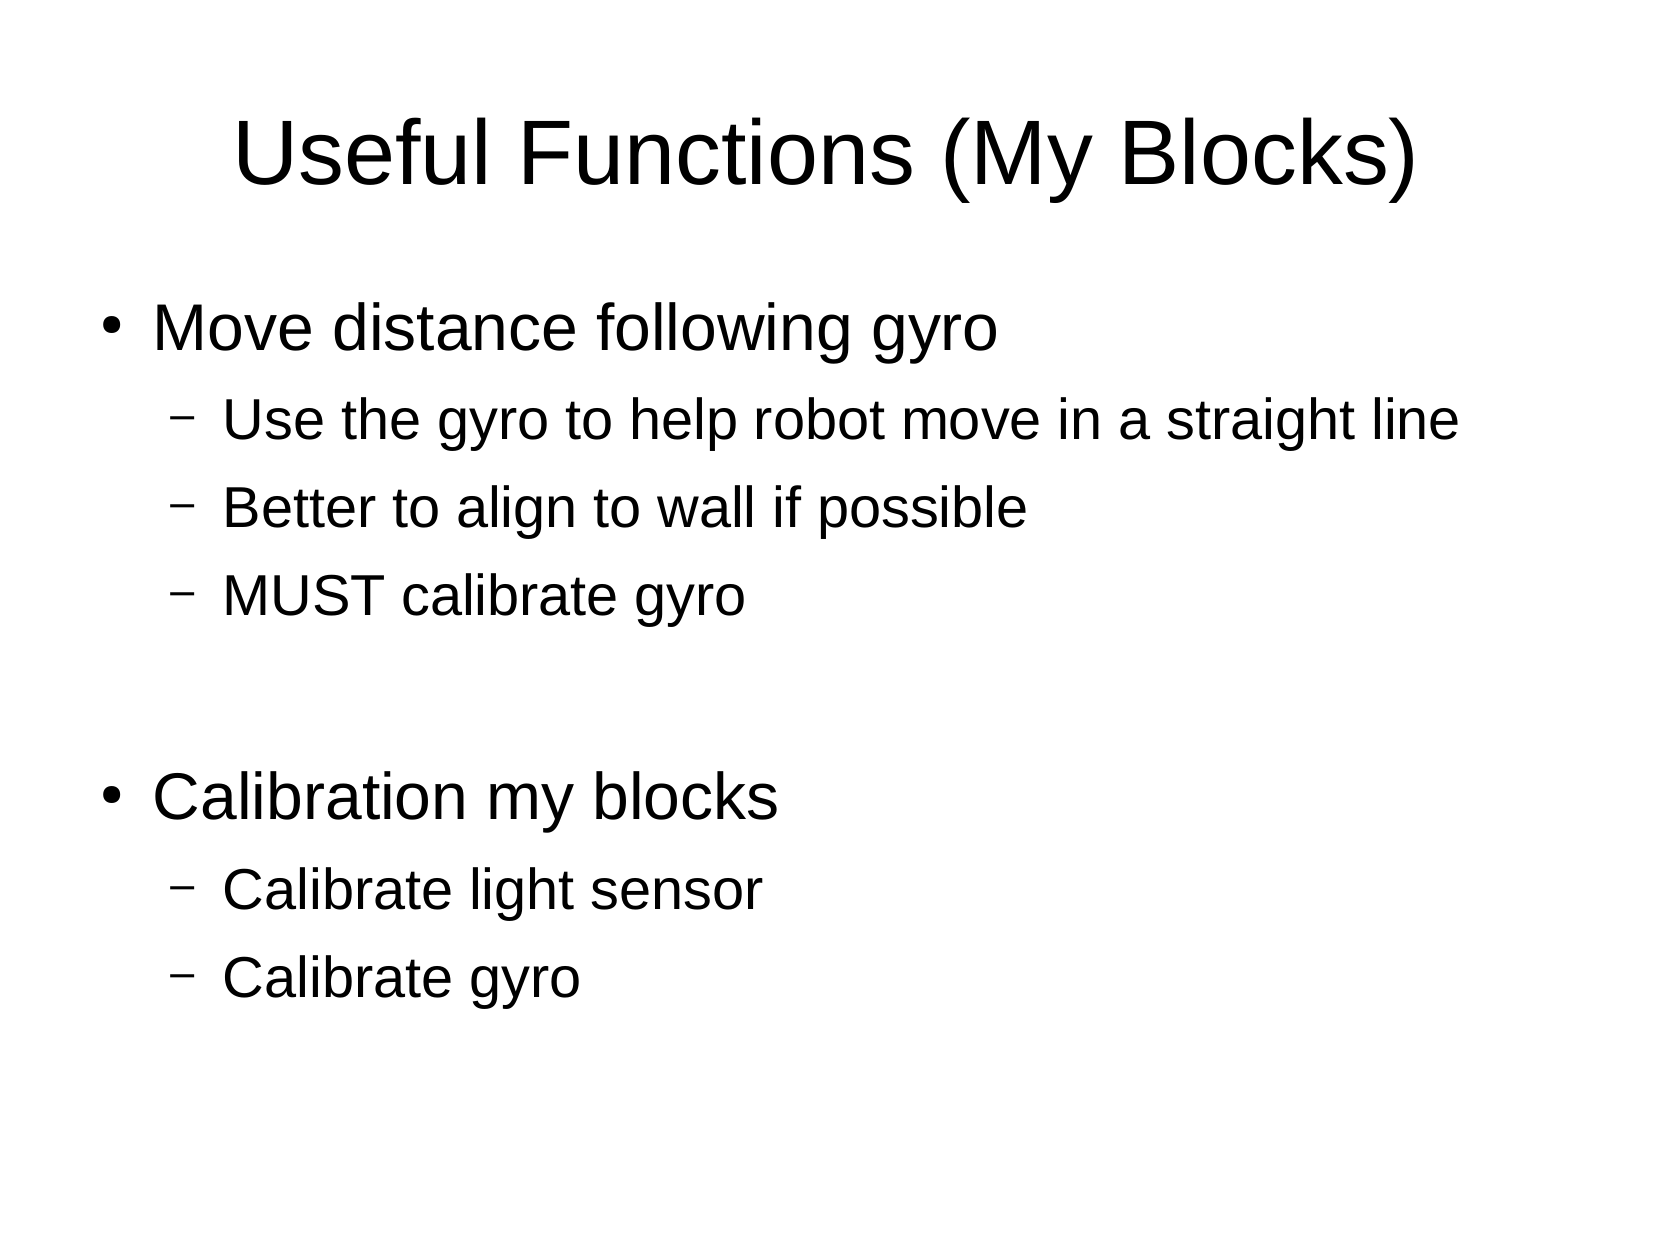

# Useful Functions (My Blocks)
Move distance following gyro
Use the gyro to help robot move in a straight line
Better to align to wall if possible
MUST calibrate gyro
Calibration my blocks
Calibrate light sensor
Calibrate gyro